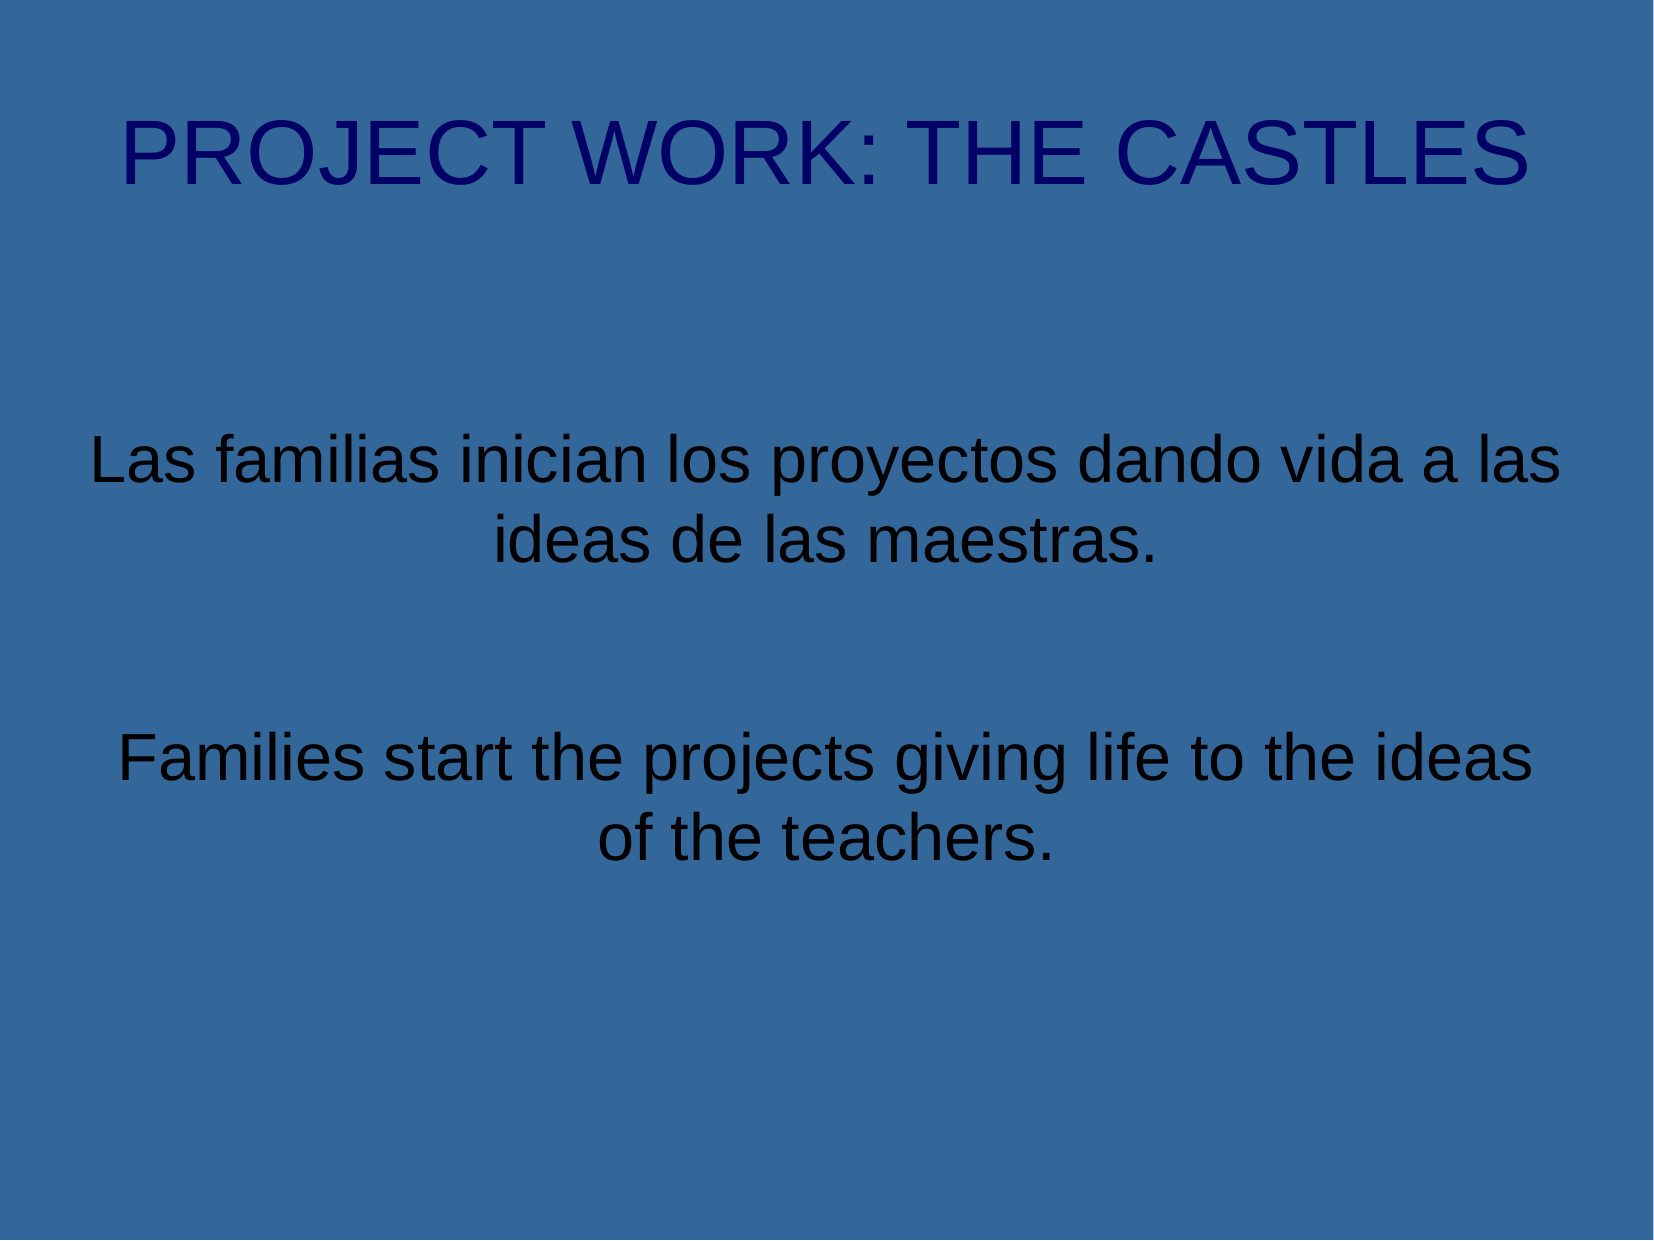

# PROJECT WORK: THE CASTLES
Las familias inician los proyectos dando vida a las ideas de las maestras.
Families start the projects giving life to the ideas of the teachers.